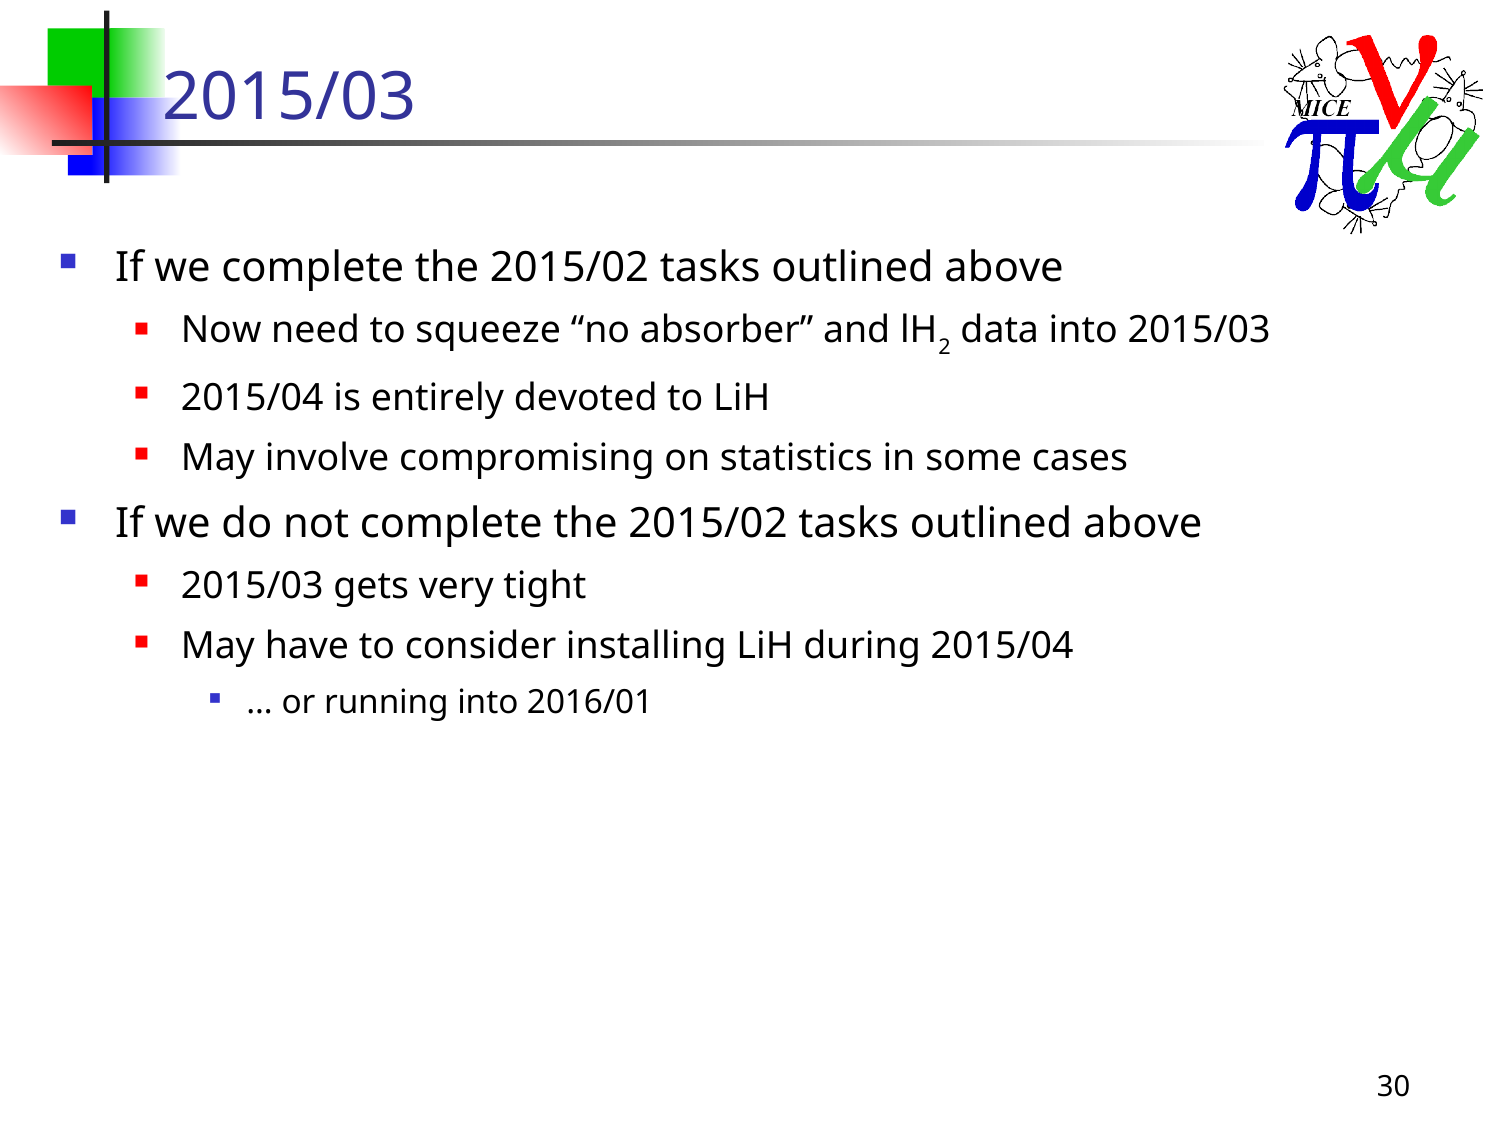

# 2015/03
If we complete the 2015/02 tasks outlined above
Now need to squeeze “no absorber” and lH2 data into 2015/03
2015/04 is entirely devoted to LiH
May involve compromising on statistics in some cases
If we do not complete the 2015/02 tasks outlined above
2015/03 gets very tight
May have to consider installing LiH during 2015/04
… or running into 2016/01
30